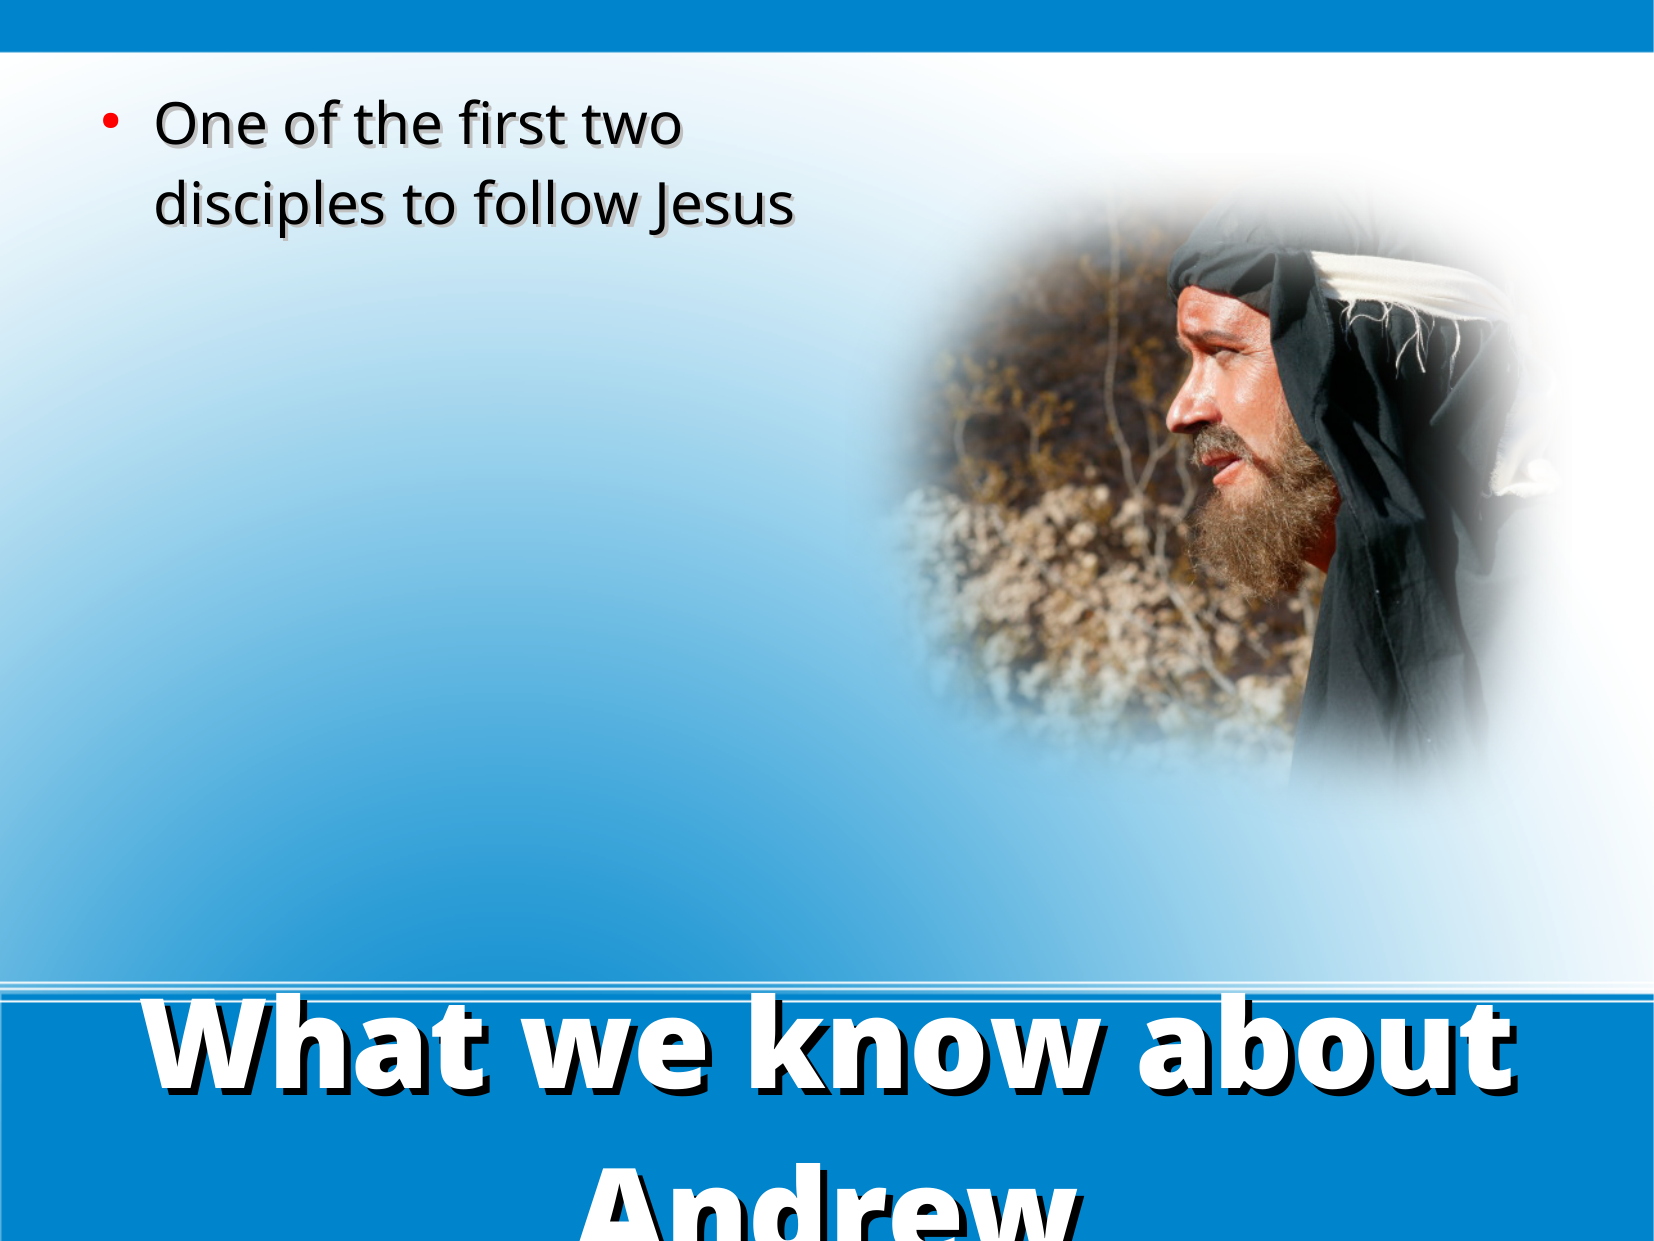

One of the first two disciples to follow Jesus
# What we know about Andrew